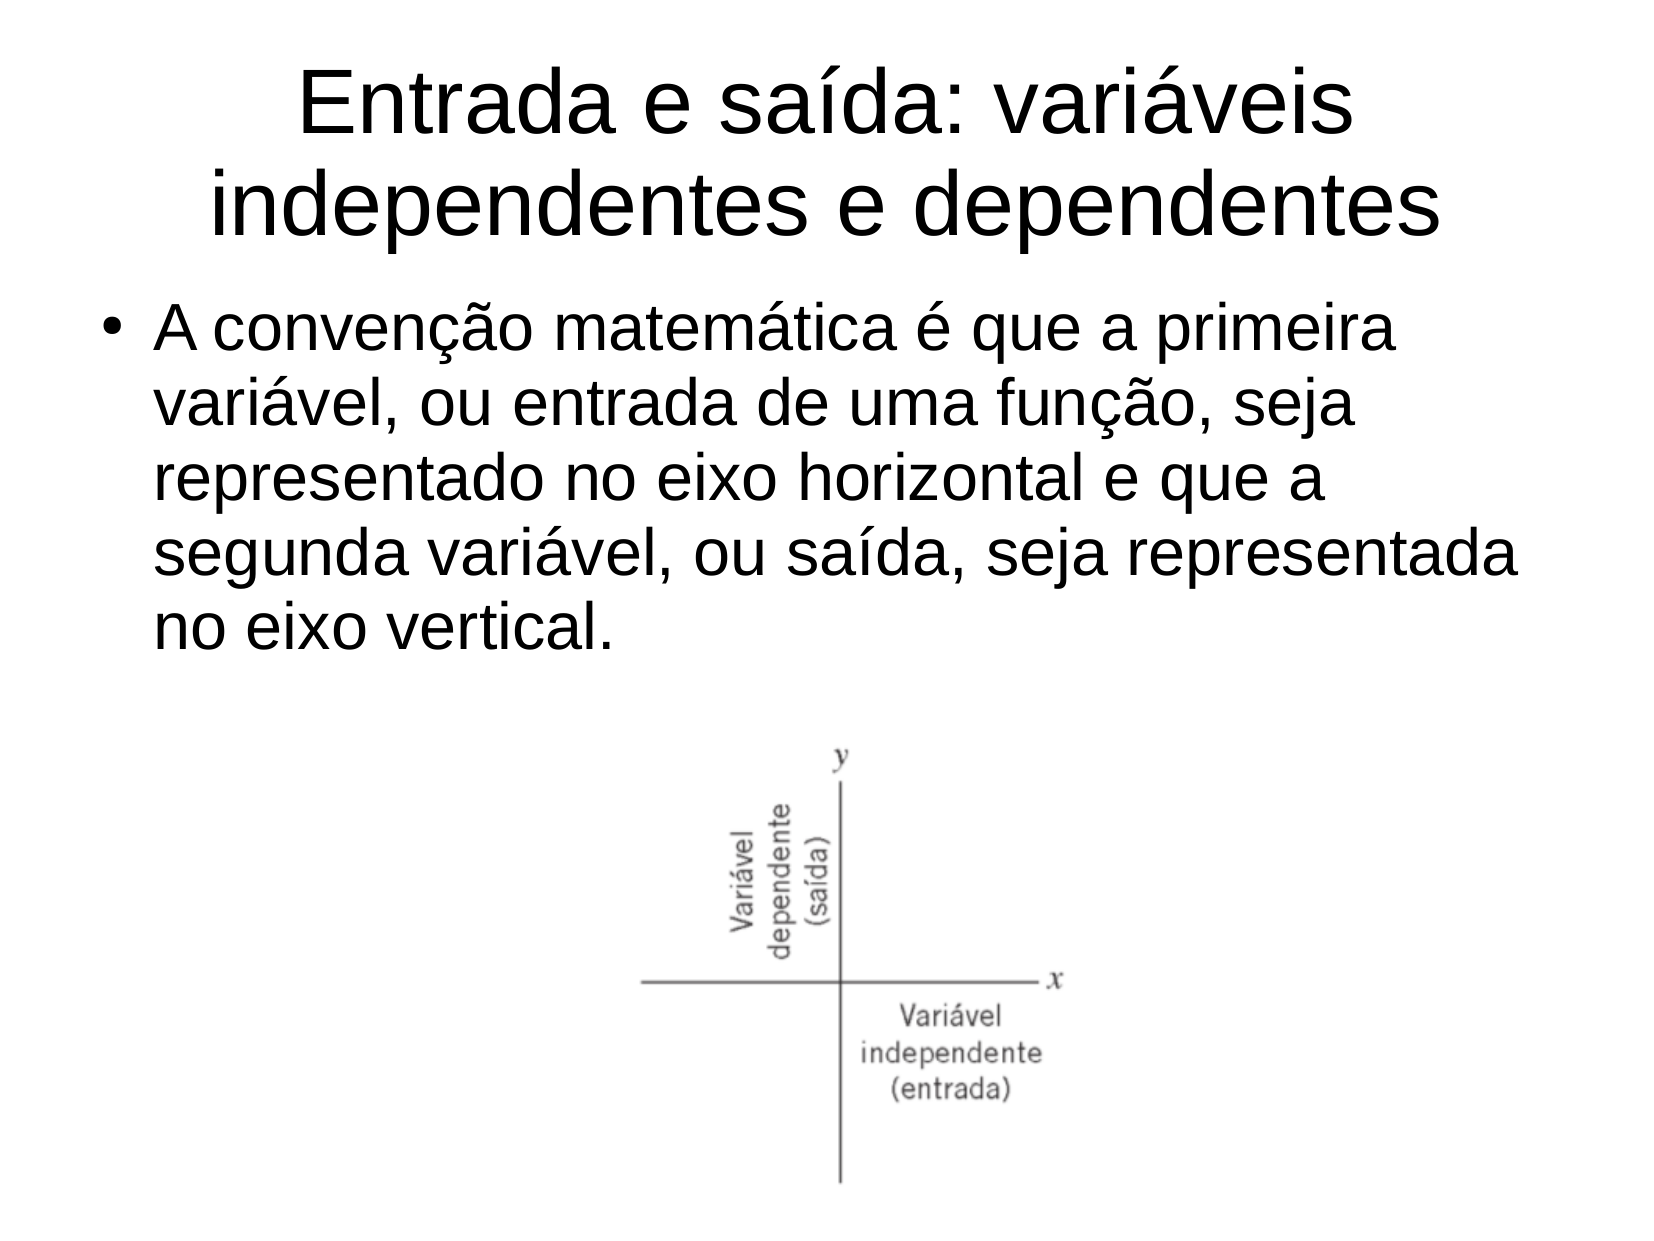

# Entrada e saída: variáveis independentes e dependentes
A convenção matemática é que a primeira variável, ou entrada de uma função, seja representado no eixo horizontal e que a segunda variável, ou saída, seja representada no eixo vertical.